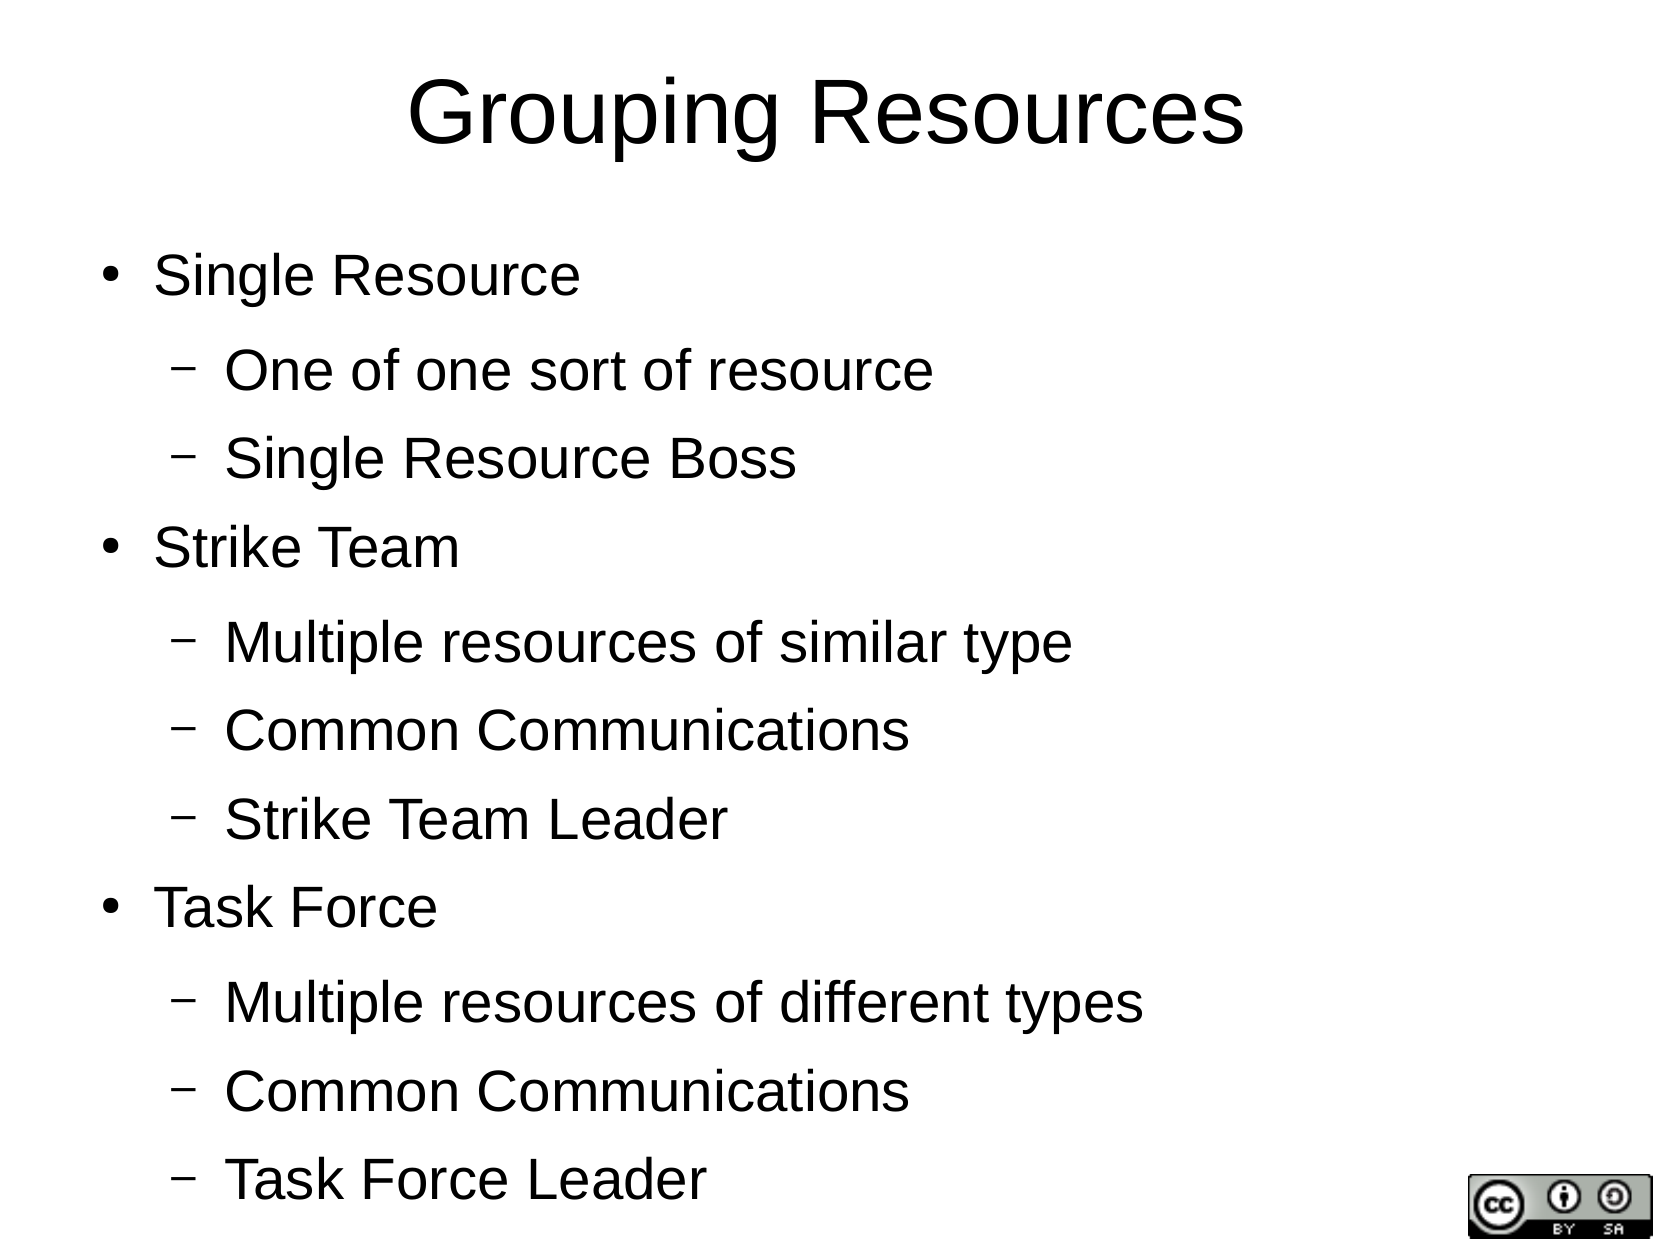

# Grouping Resources
Single Resource
One of one sort of resource
Single Resource Boss
Strike Team
Multiple resources of similar type
Common Communications
Strike Team Leader
Task Force
Multiple resources of different types
Common Communications
Task Force Leader